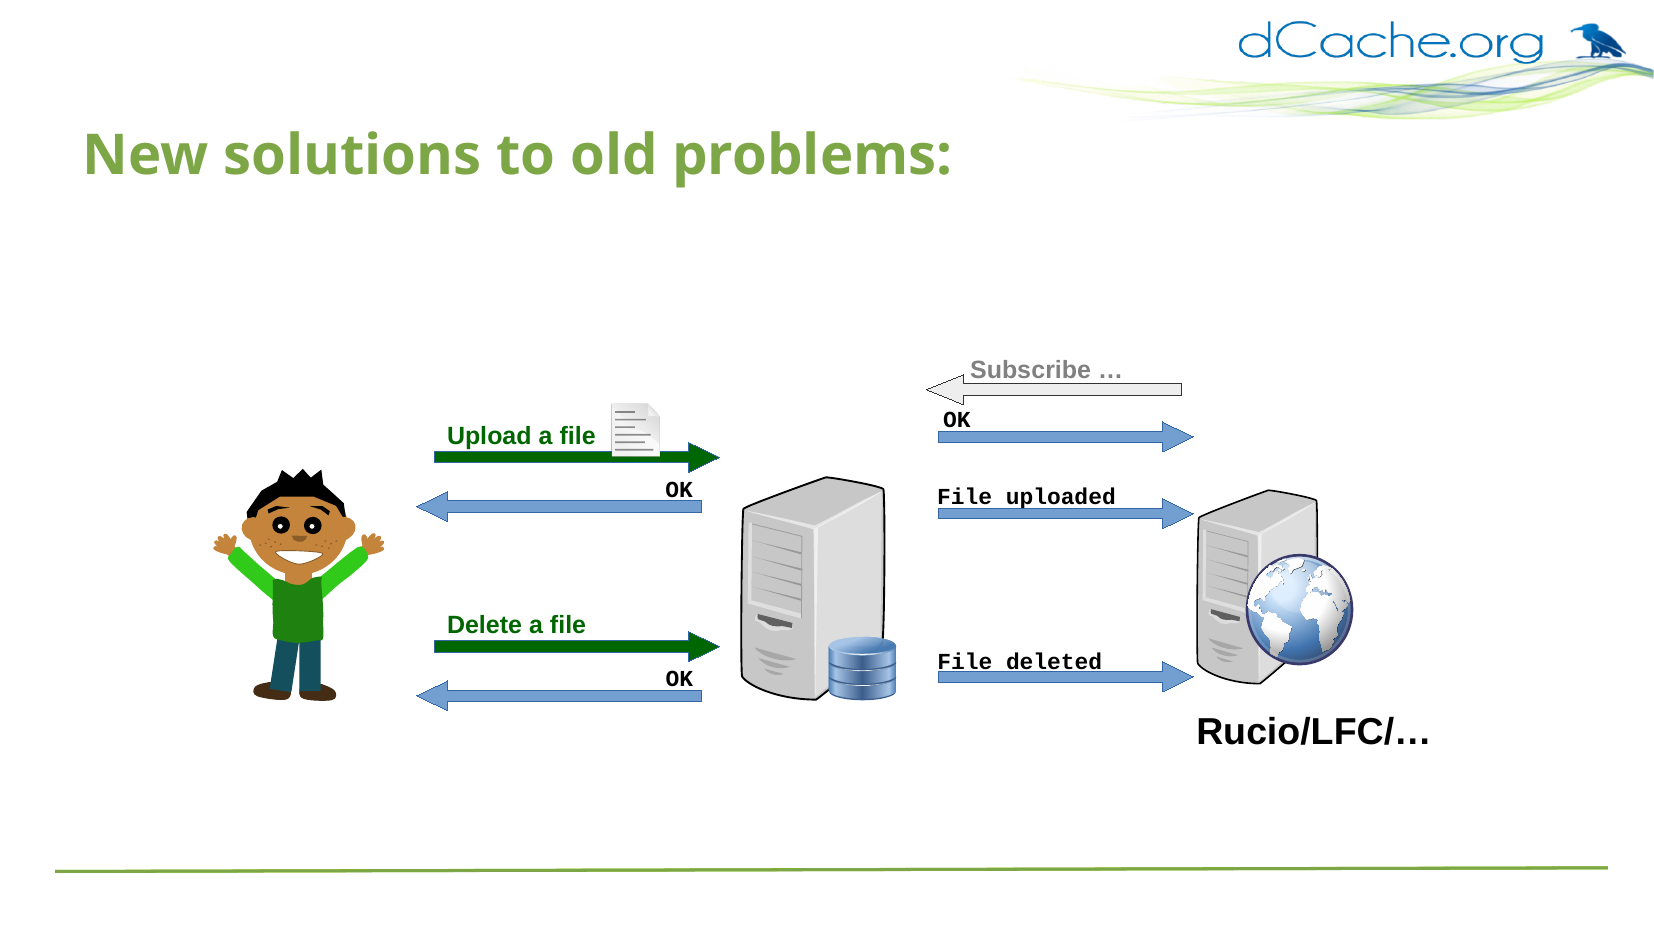

# New solutions to old problems:
Subscribe …
OK
Upload a file
OK
File uploaded
Delete a file
OK
File deleted
Rucio/LFC/…